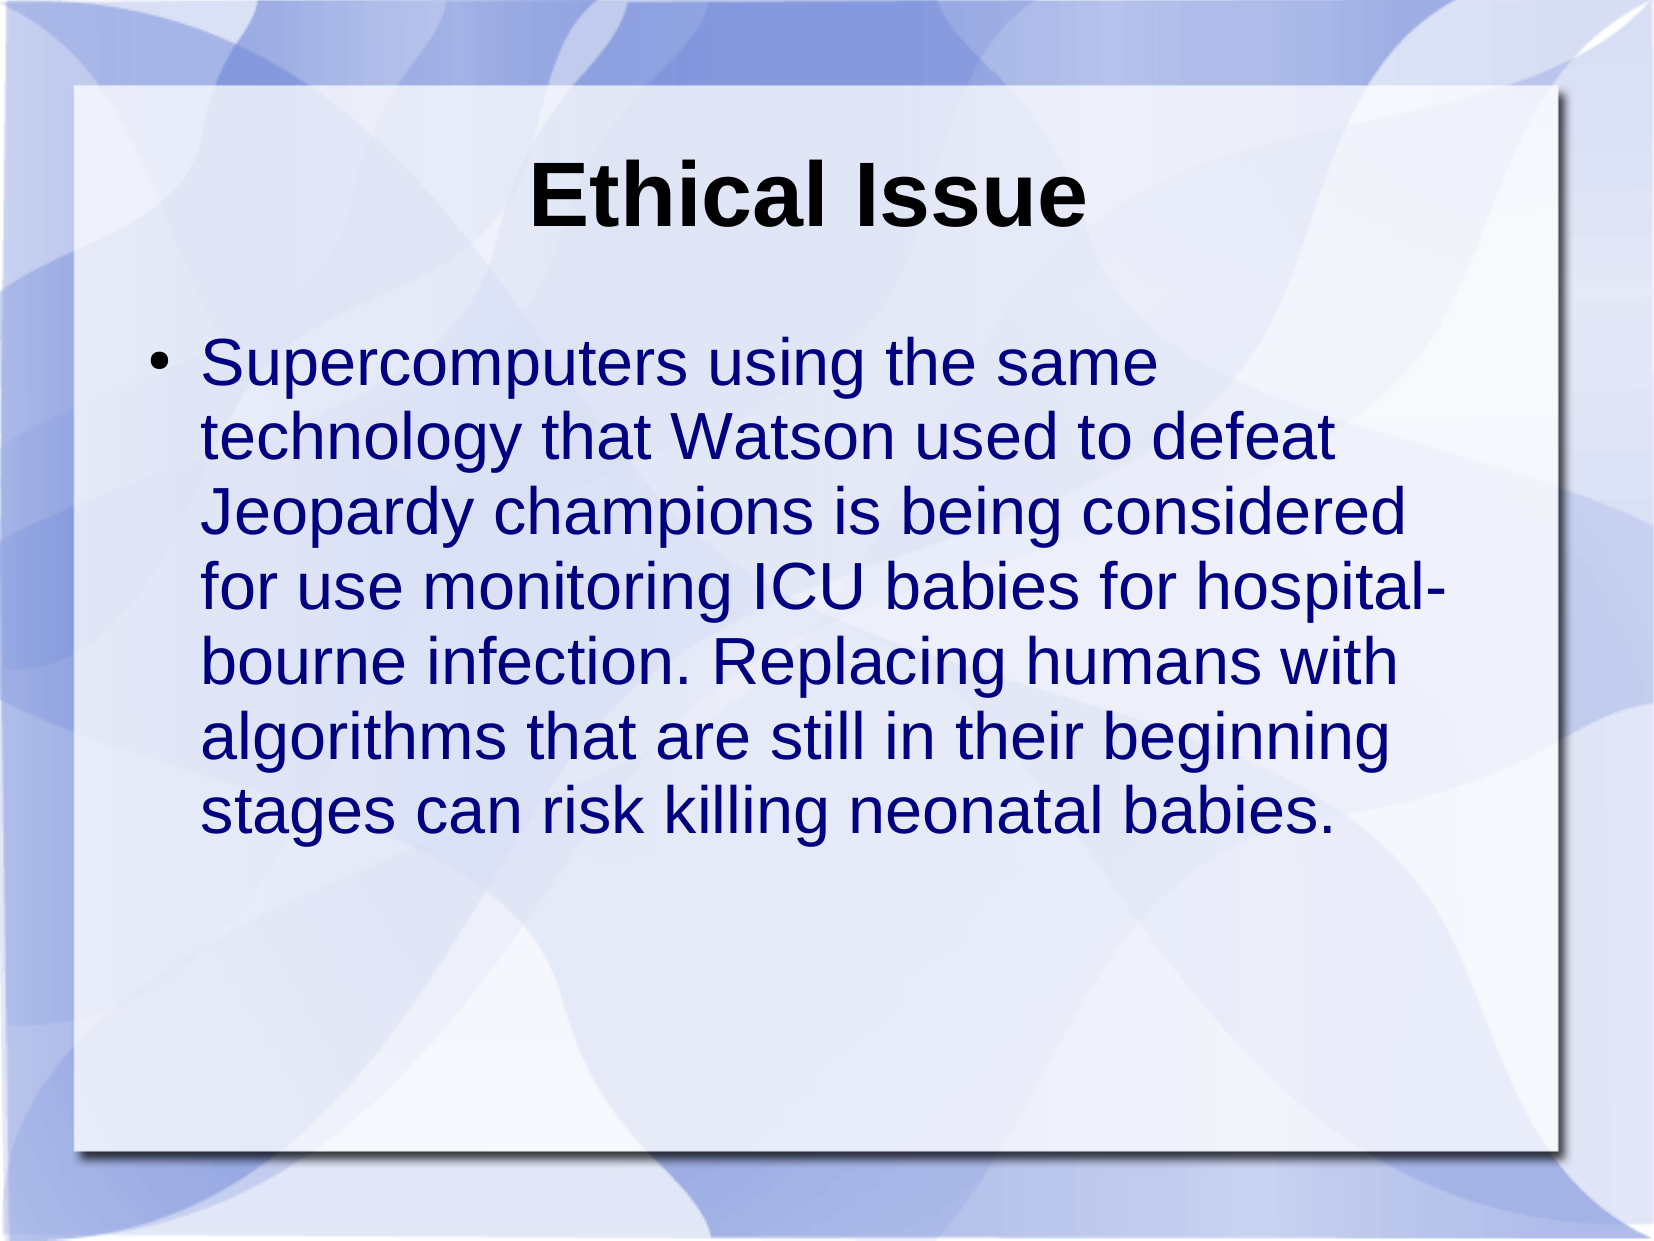

# Ethical Issue
Supercomputers using the same technology that Watson used to defeat Jeopardy champions is being considered for use monitoring ICU babies for hospital-bourne infection. Replacing humans with algorithms that are still in their beginning stages can risk killing neonatal babies.